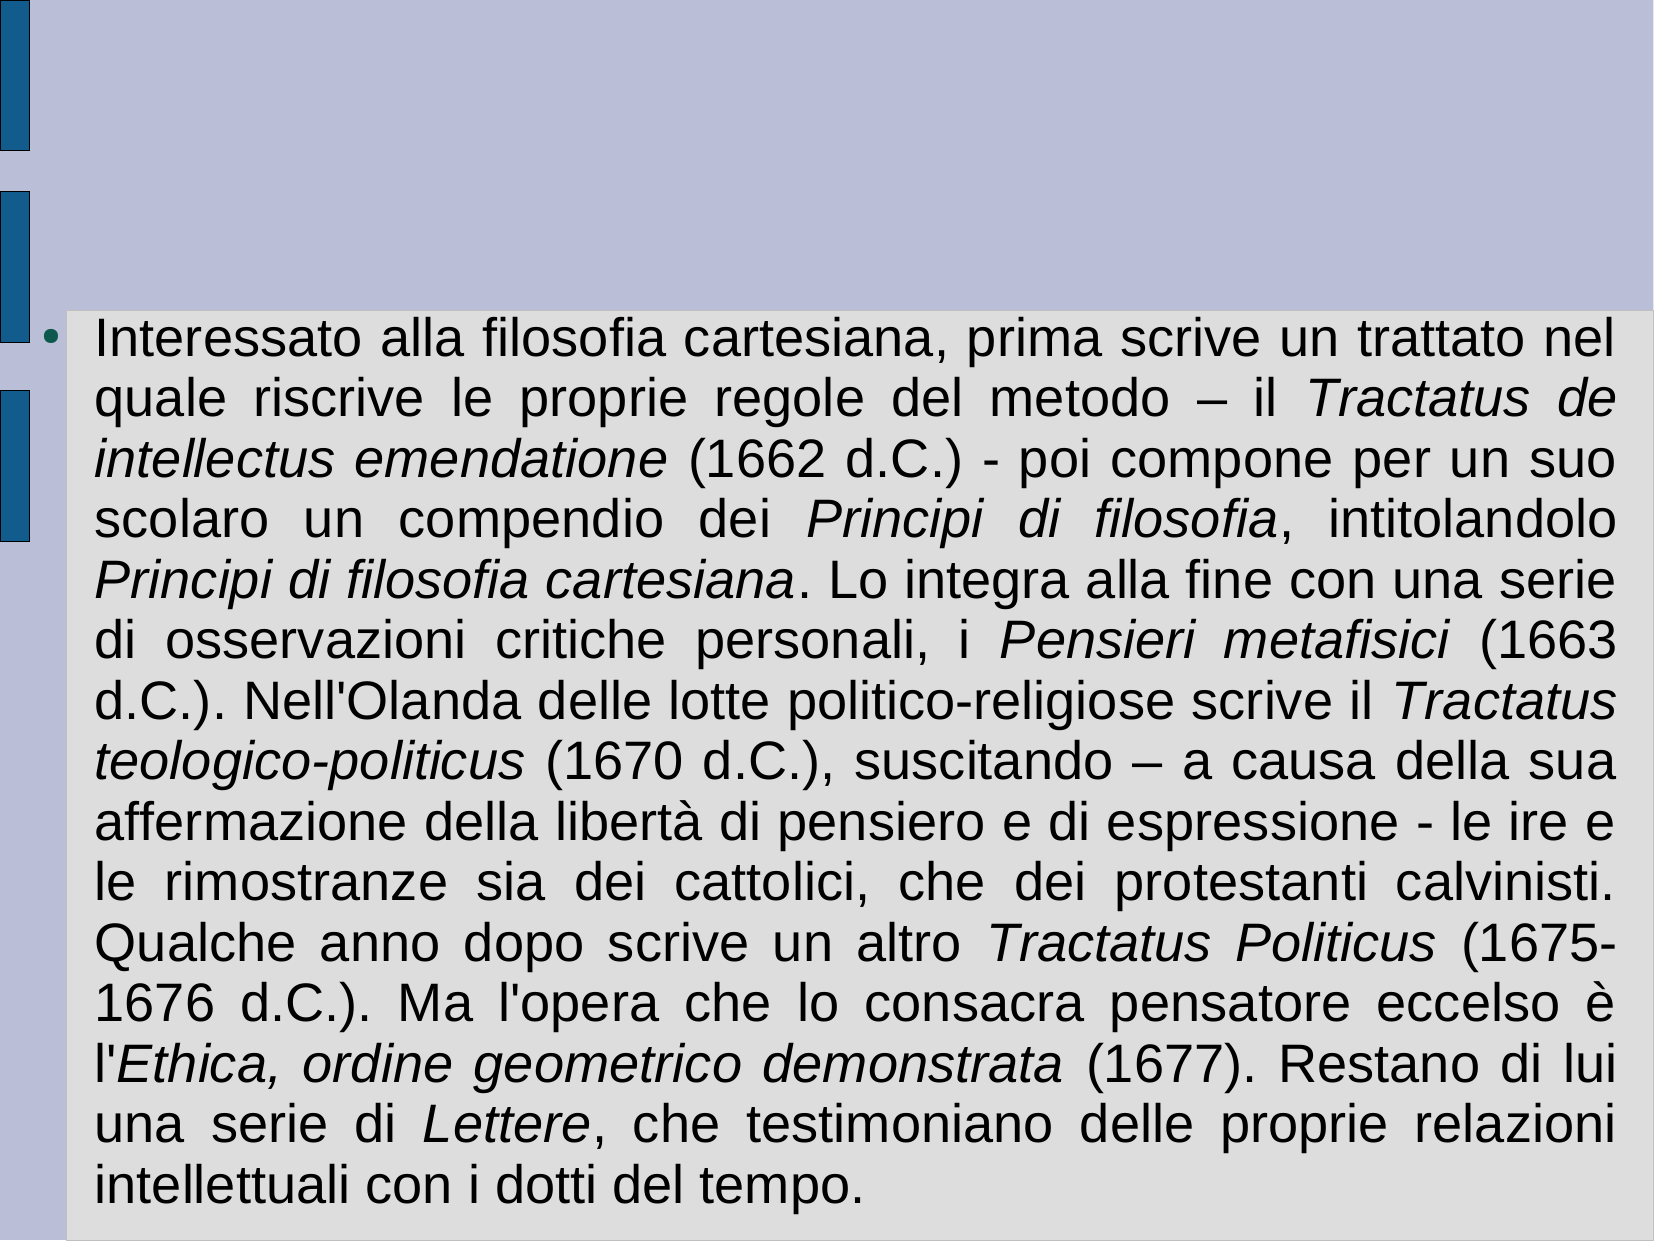

#
Interessato alla filosofia cartesiana, prima scrive un trattato nel quale riscrive le proprie regole del metodo – il Tractatus de intellectus emendatione (1662 d.C.) - poi compone per un suo scolaro un compendio dei Principi di filosofia, intitolandolo Principi di filosofia cartesiana. Lo integra alla fine con una serie di osservazioni critiche personali, i Pensieri metafisici (1663 d.C.). Nell'Olanda delle lotte politico-religiose scrive il Tractatus teologico-politicus (1670 d.C.), suscitando – a causa della sua affermazione della libertà di pensiero e di espressione - le ire e le rimostranze sia dei cattolici, che dei protestanti calvinisti. Qualche anno dopo scrive un altro Tractatus Politicus (1675-1676 d.C.). Ma l'opera che lo consacra pensatore eccelso è l'Ethica, ordine geometrico demonstrata (1677). Restano di lui una serie di Lettere, che testimoniano delle proprie relazioni intellettuali con i dotti del tempo.